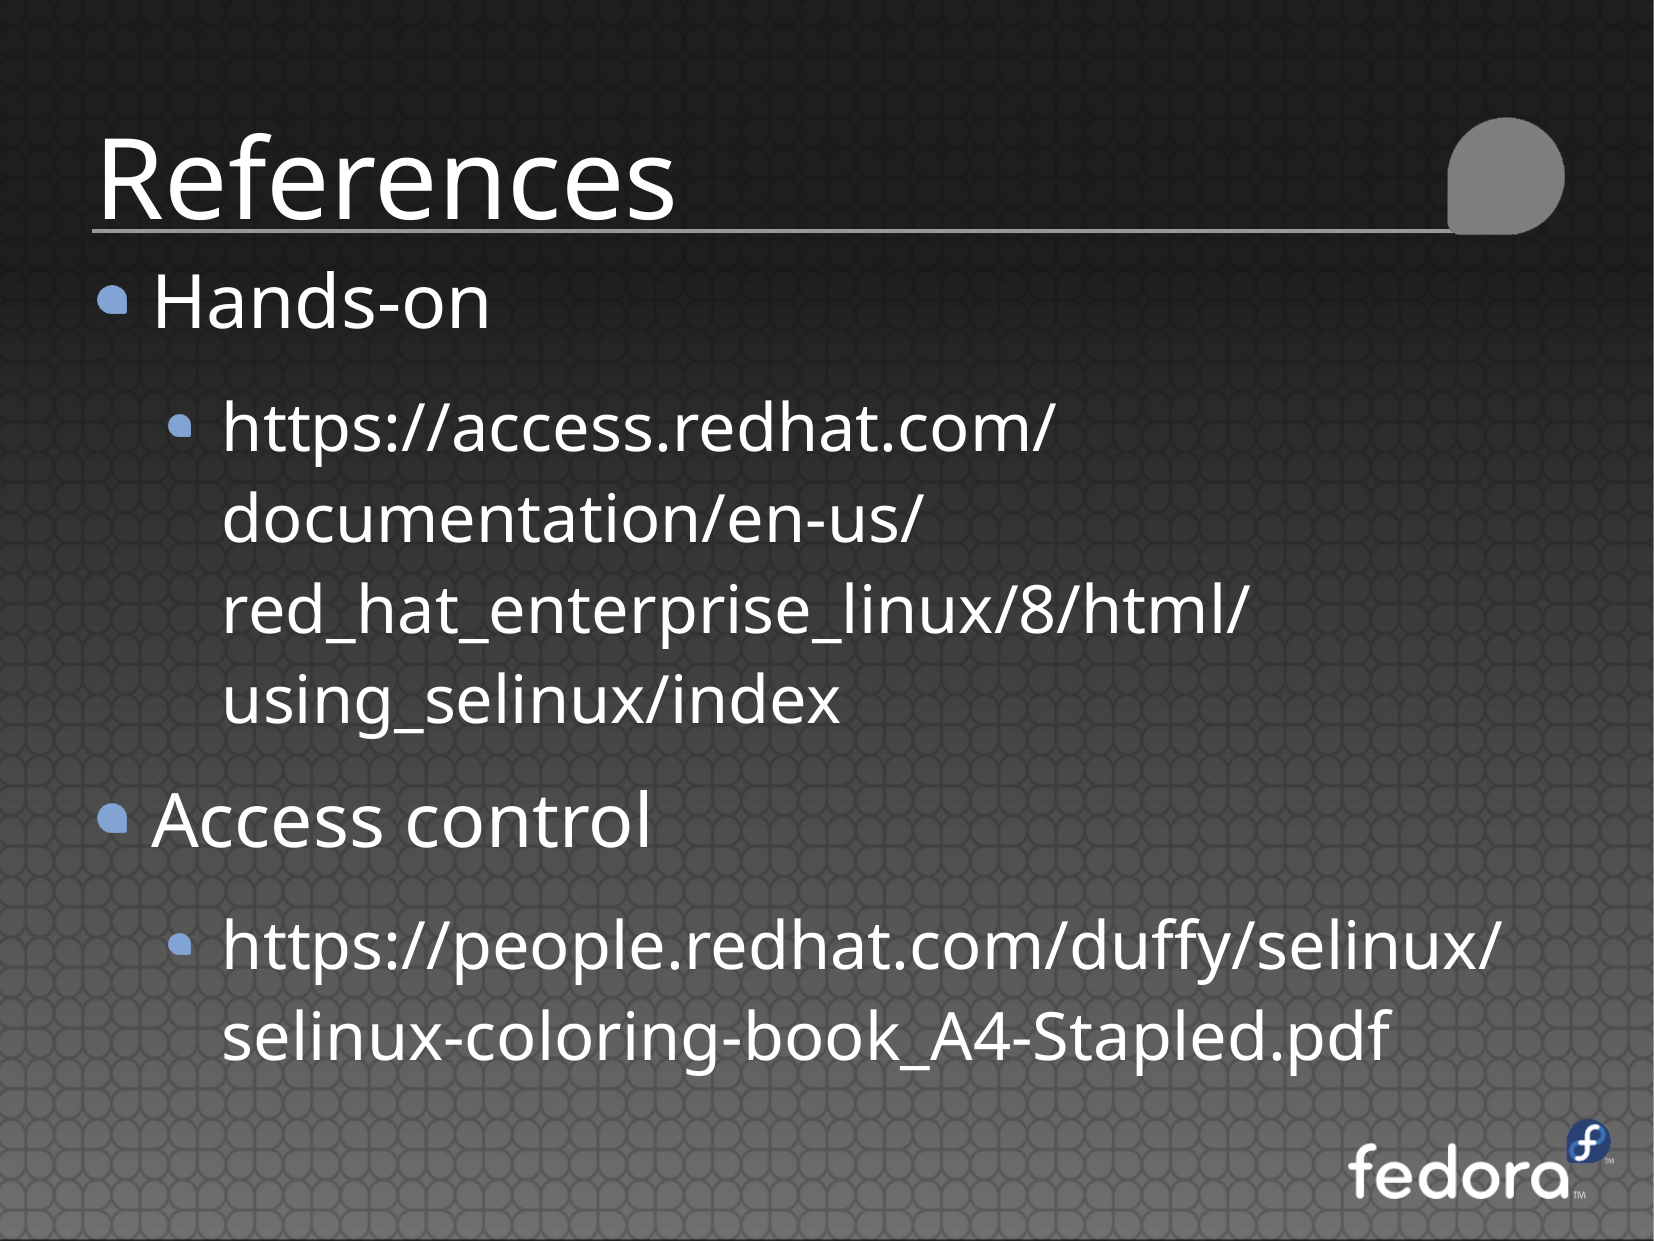

References
# Hands-on
https://access.redhat.com/documentation/en-us/red_hat_enterprise_linux/8/html/using_selinux/index
Access control
https://people.redhat.com/duffy/selinux/selinux-coloring-book_A4-Stapled.pdf